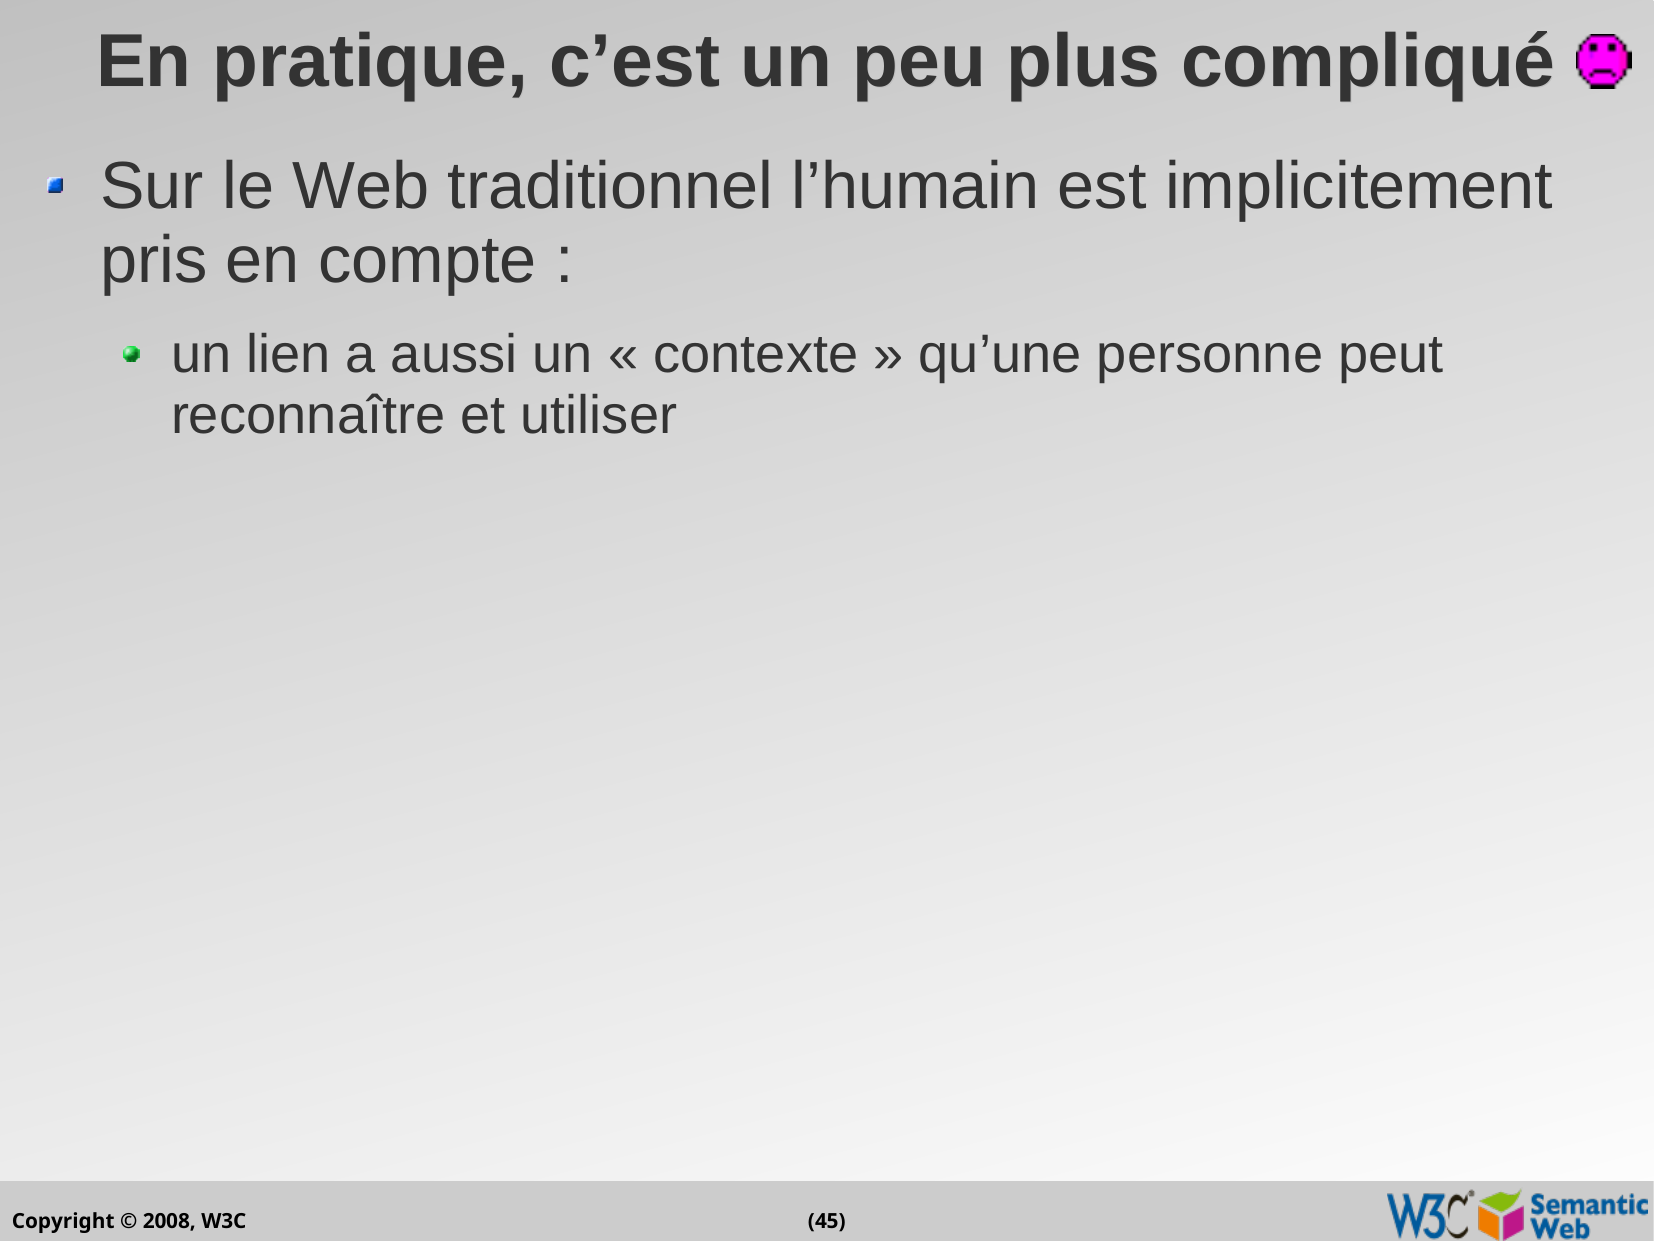

# En pratique, c’est un peu plus compliqué
Sur le Web traditionnel l’humain est implicitement pris en compte :
un lien a aussi un « contexte » qu’une personne peut reconnaître et utiliser